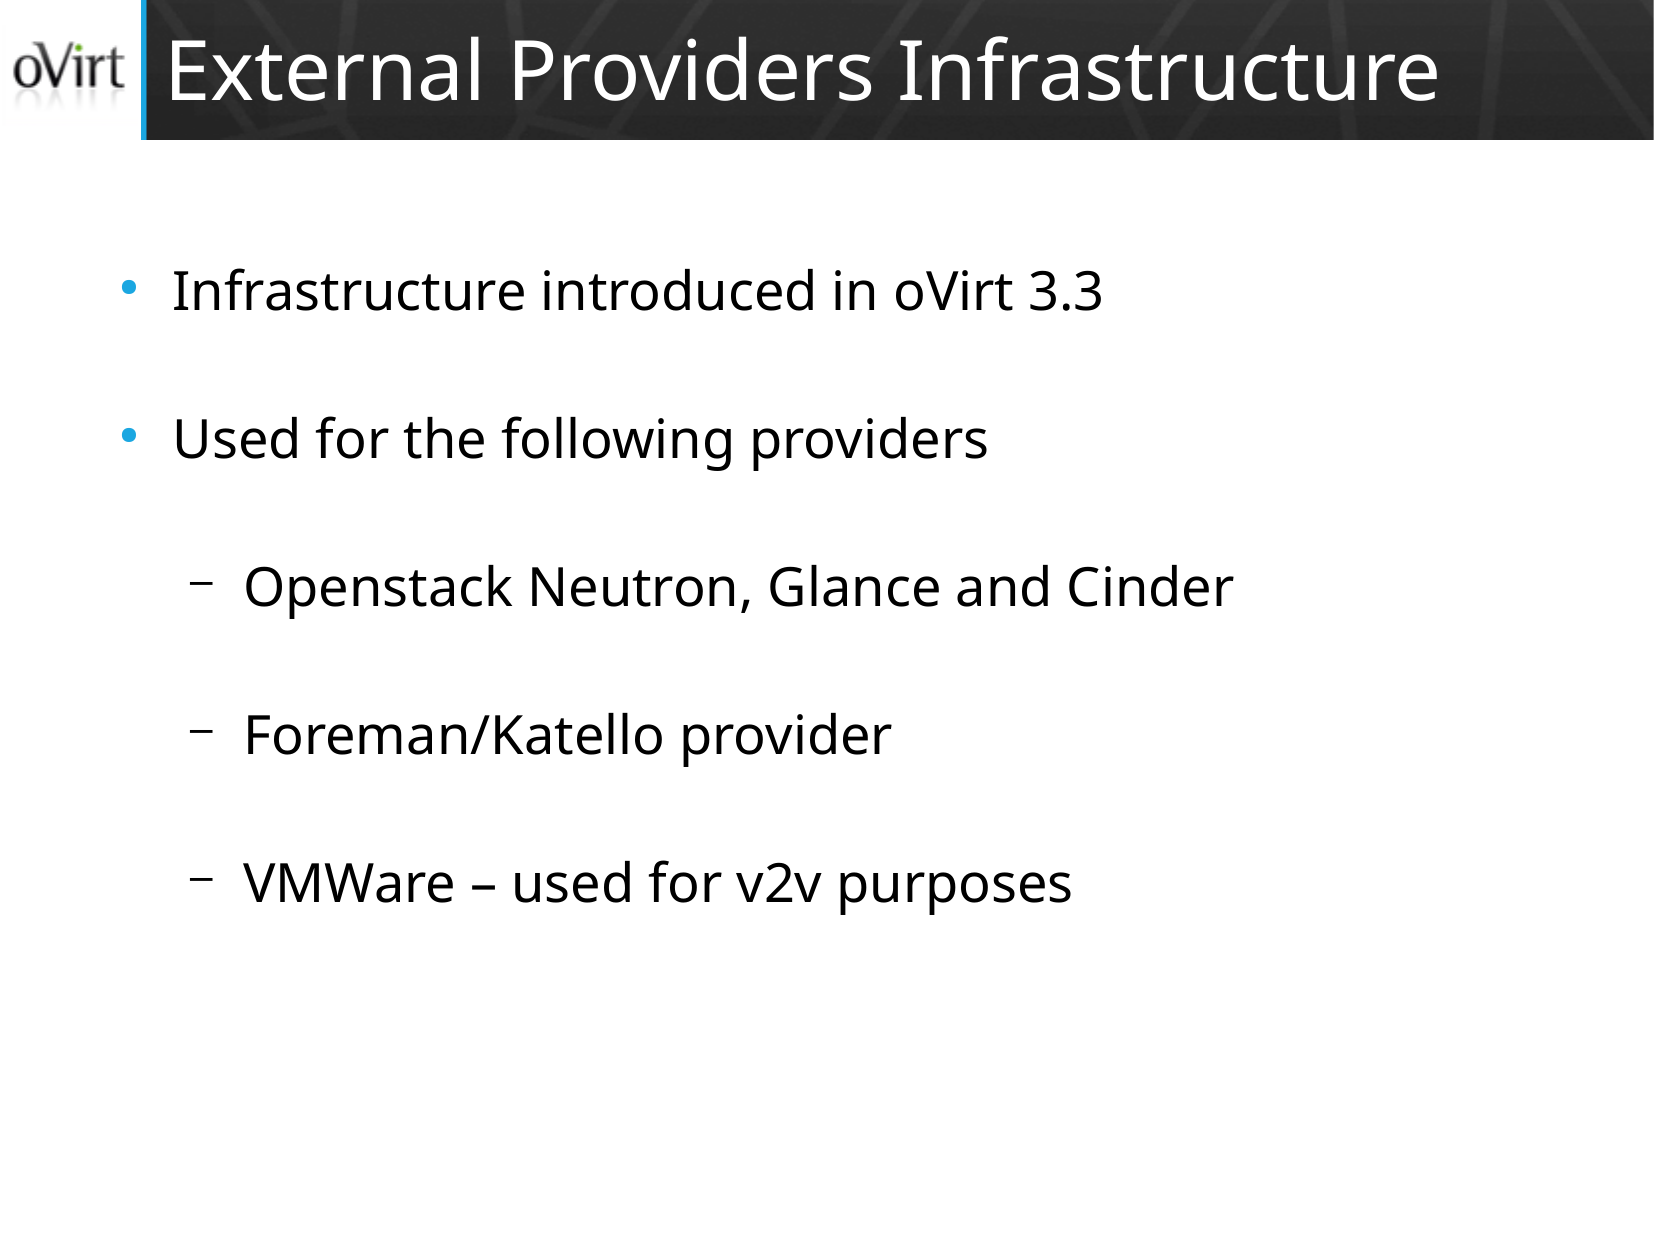

# External Providers Infrastructure
Infrastructure introduced in oVirt 3.3
Used for the following providers
Openstack Neutron, Glance and Cinder
Foreman/Katello provider
VMWare – used for v2v purposes